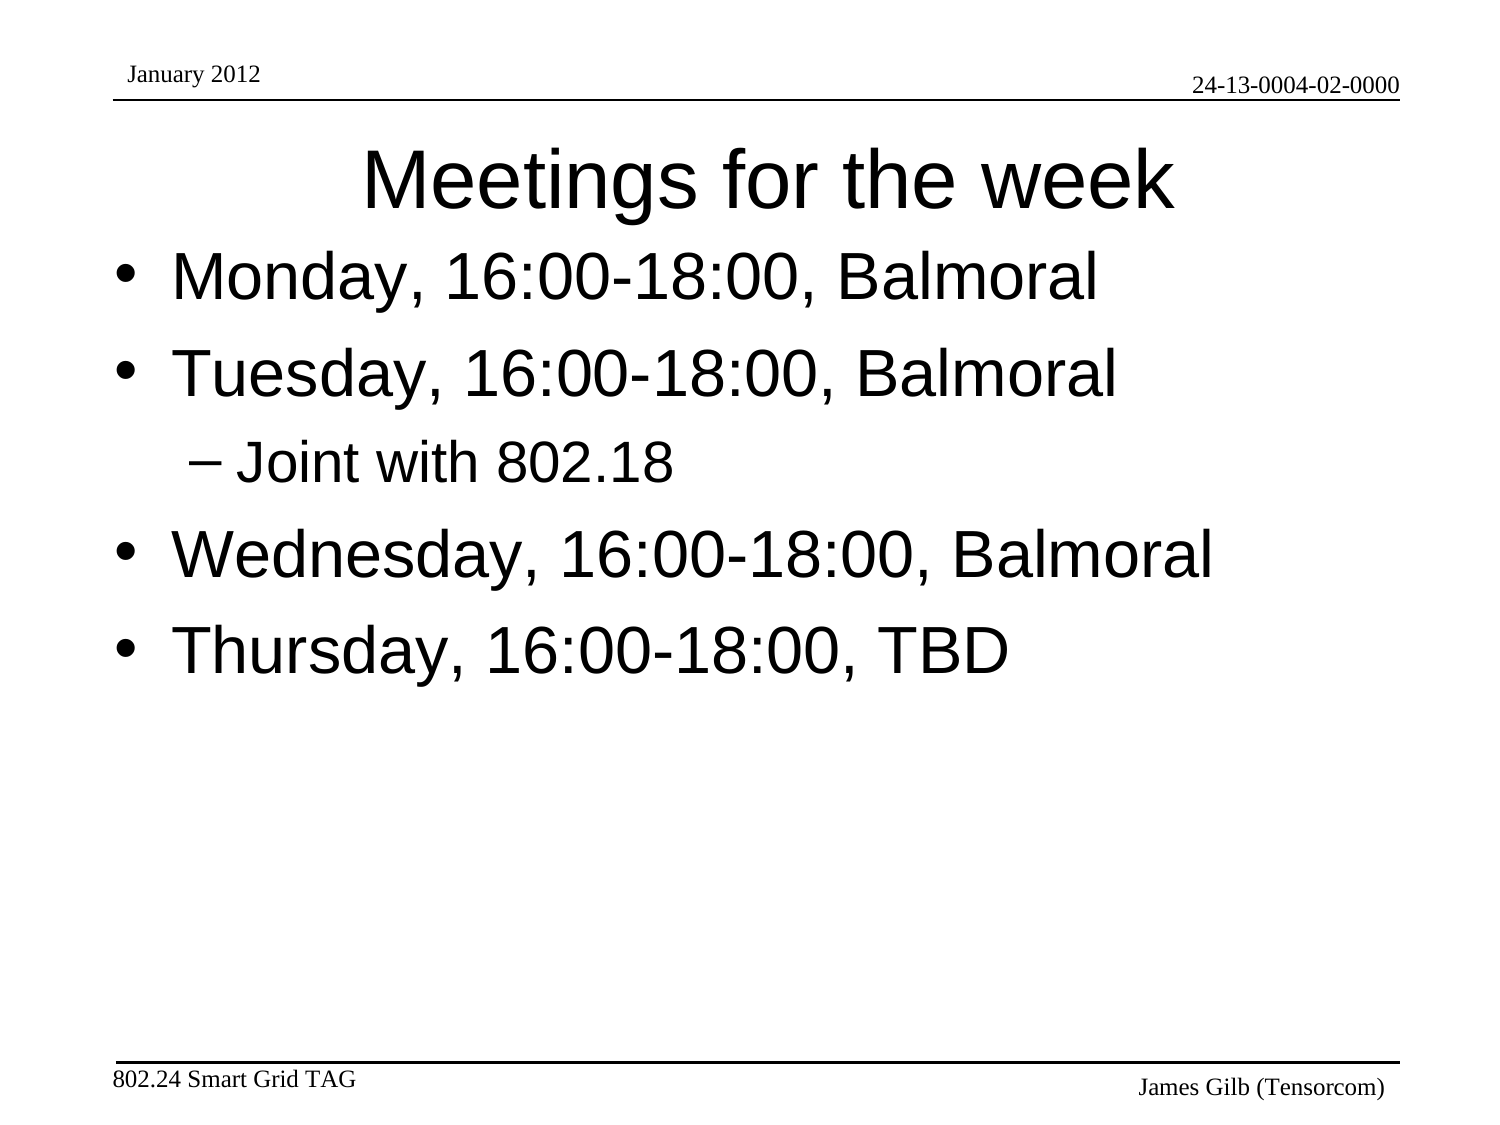

# Meetings for the week
Monday, 16:00-18:00, Balmoral
Tuesday, 16:00-18:00, Balmoral
Joint with 802.18
Wednesday, 16:00-18:00, Balmoral
Thursday, 16:00-18:00, TBD